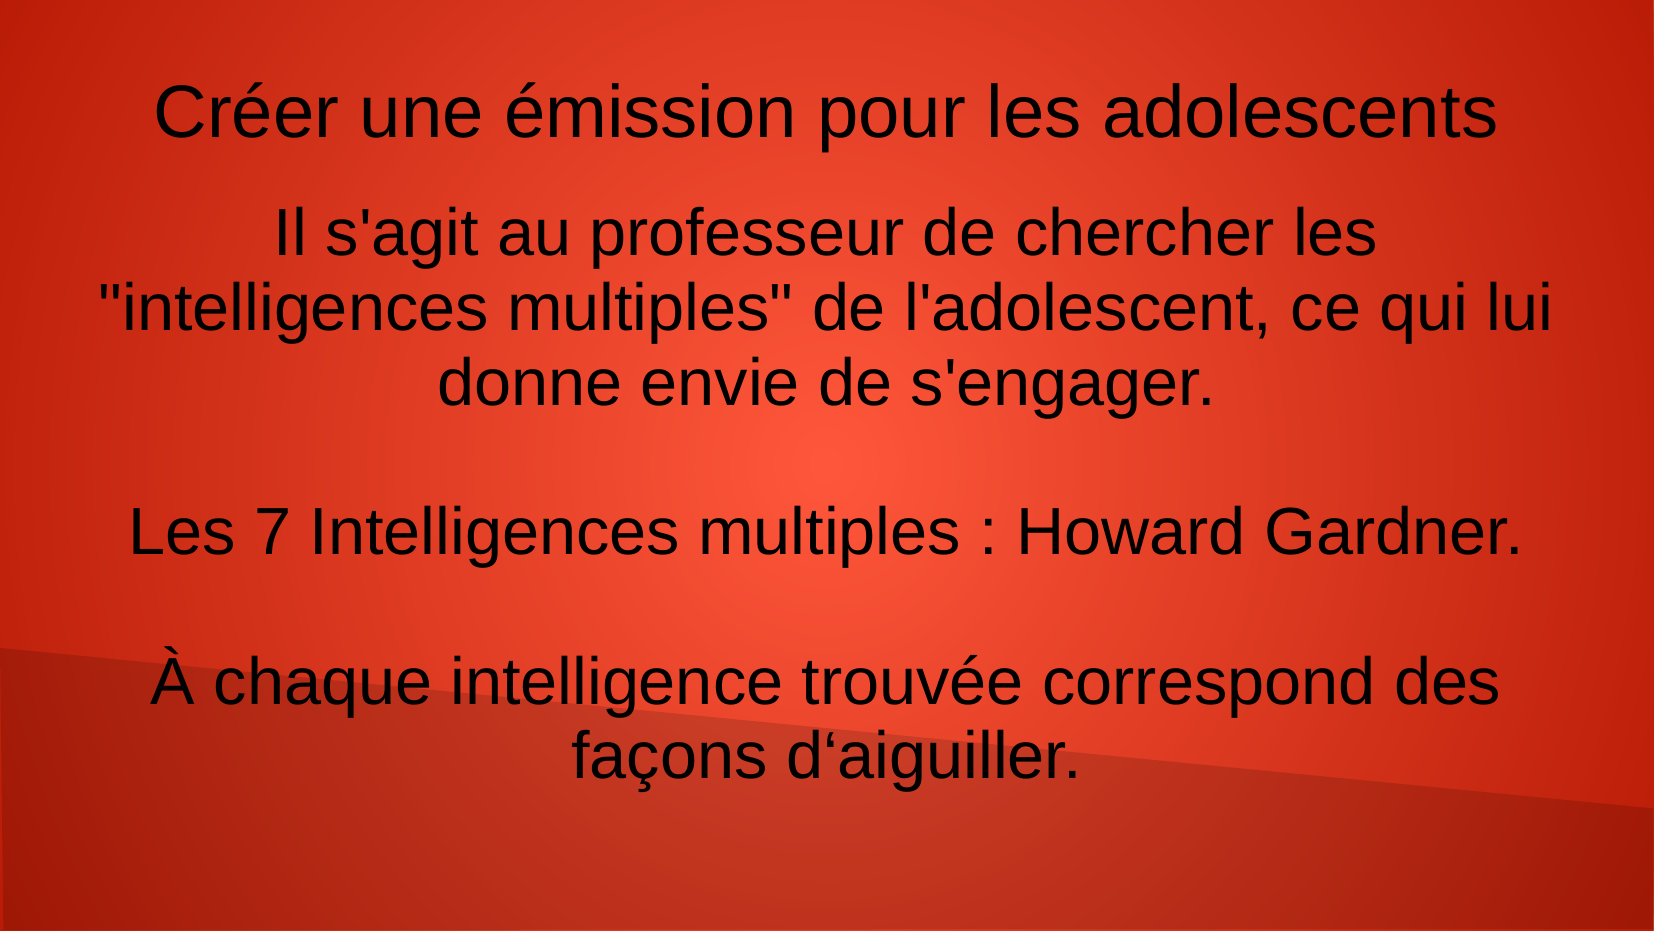

# Créer une émission pour les adolescents
Il s'agit au professeur de chercher les "intelligences multiples" de l'adolescent, ce qui lui donne envie de s'engager.
Les 7 Intelligences multiples : Howard Gardner.
À chaque intelligence trouvée correspond des façons d‘aiguiller.